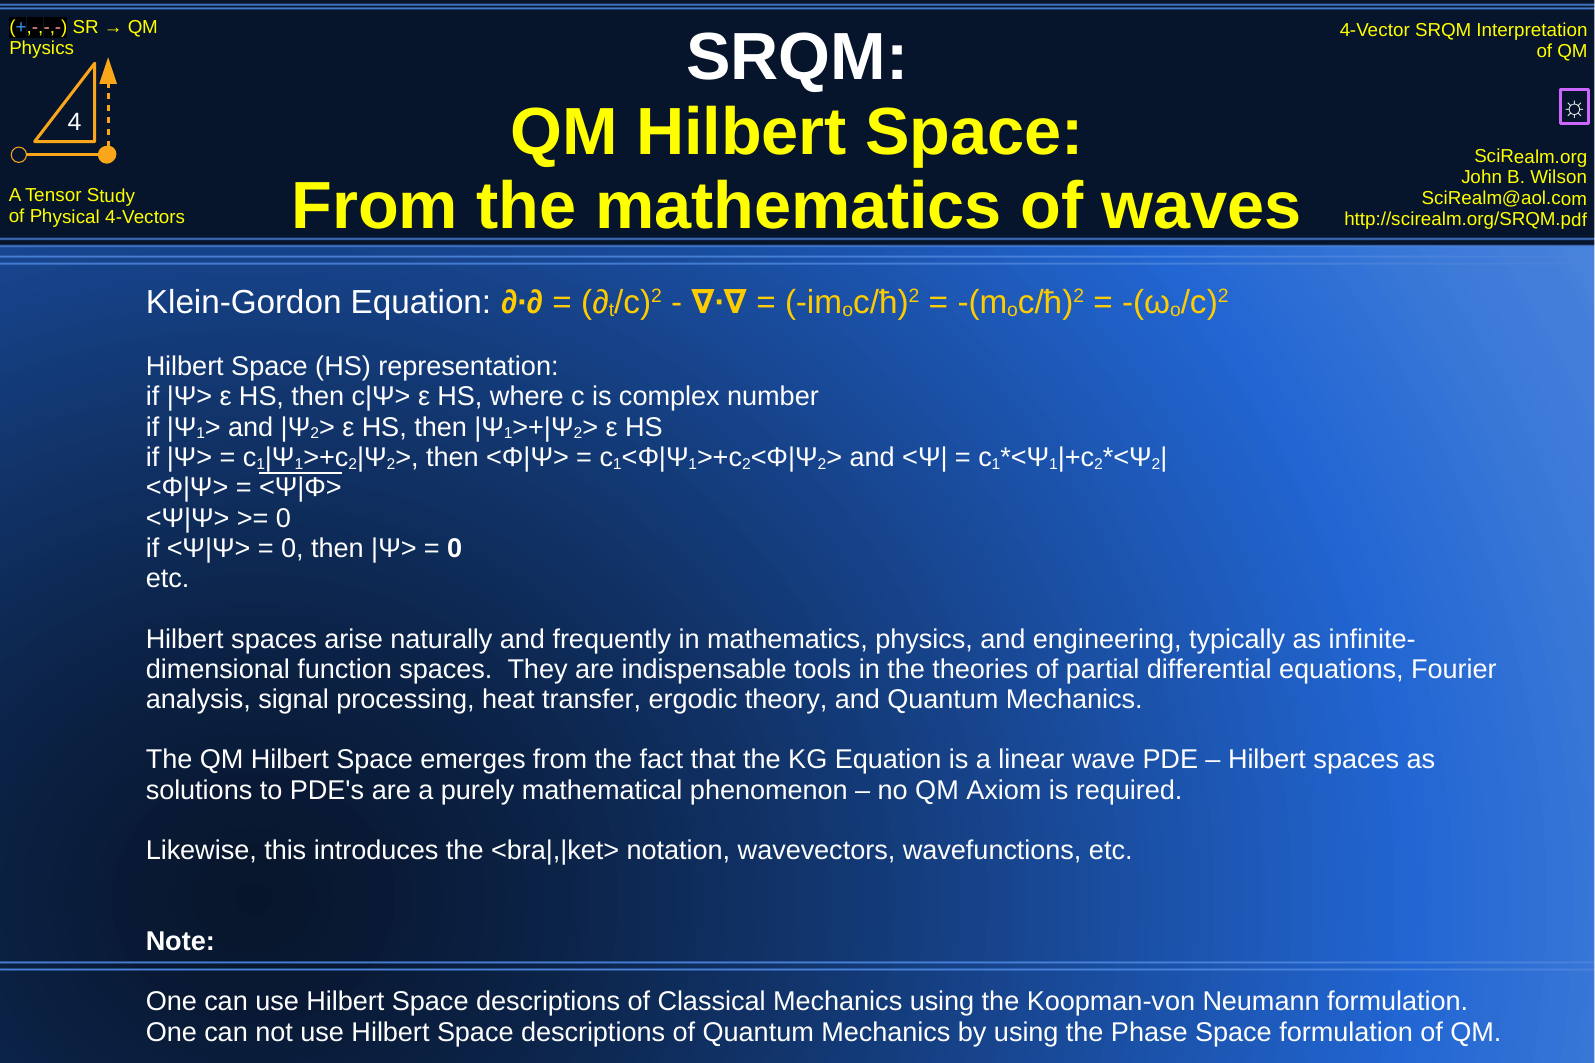

(+,-,-,-) SR → QM
Physics
A Tensor Study
of Physical 4-Vectors
4-Vector SRQM Interpretation
of QM
SciRealm.org
John B. Wilson
SciRealm@aol.com
http://scirealm.org/SRQM.pdf
# SRQM: QM Hilbert Space: From the mathematics of waves
4
☼
Klein-Gordon Equation: ∂∙∂ = (∂t/c)2 - ∇∙∇ = (-imoc/ħ)2 = -(moc/ħ)2 = -(ωo/c)2
Hilbert Space (HS) representation:
if |Ψ> ε HS, then c|Ψ> ε HS, where c is complex number
if |Ψ1> and |Ψ2> ε HS, then |Ψ1>+|Ψ2> ε HS
if |Ψ> = c1|Ψ1>+c2|Ψ2>, then <Φ|Ψ> = c1<Φ|Ψ1>+c2<Φ|Ψ2> and <Ψ| = c1*<Ψ1|+c2*<Ψ2|
<Φ|Ψ> = <Ψ|Φ>
<Ψ|Ψ> >= 0
if <Ψ|Ψ> = 0, then |Ψ> = 0
etc.
Hilbert spaces arise naturally and frequently in mathematics, physics, and engineering, typically as infinite-dimensional function spaces. They are indispensable tools in the theories of partial differential equations, Fourier analysis, signal processing, heat transfer, ergodic theory, and Quantum Mechanics.
The QM Hilbert Space emerges from the fact that the KG Equation is a linear wave PDE – Hilbert spaces as solutions to PDE's are a purely mathematical phenomenon – no QM Axiom is required.
Likewise, this introduces the <bra|,|ket> notation, wavevectors, wavefunctions, etc.
Note:
One can use Hilbert Space descriptions of Classical Mechanics using the Koopman-von Neumann formulation. One can not use Hilbert Space descriptions of Quantum Mechanics by using the Phase Space formulation of QM.